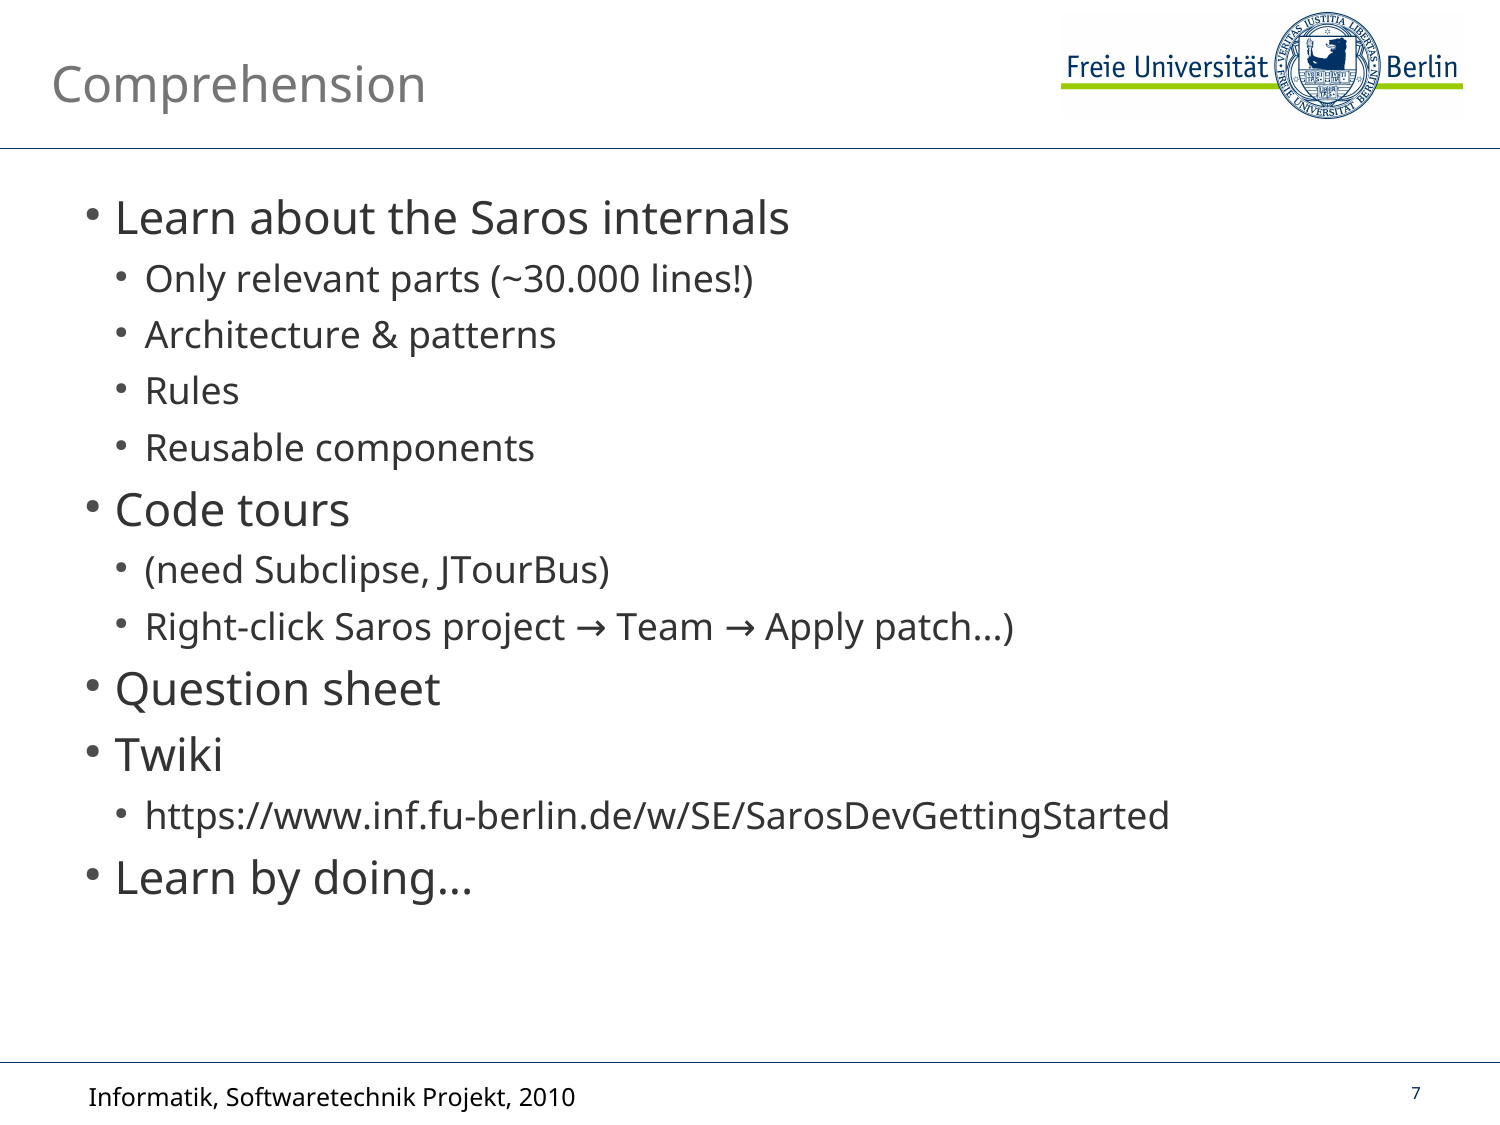

# Comprehension
Learn about the Saros internals
Only relevant parts (~30.000 lines!)
Architecture & patterns
Rules
Reusable components
Code tours
(need Subclipse, JTourBus)
Right-click Saros project → Team → Apply patch...)
Question sheet
Twiki
https://www.inf.fu-berlin.de/w/SE/SarosDevGettingStarted
Learn by doing...
Freie Universität Berlin